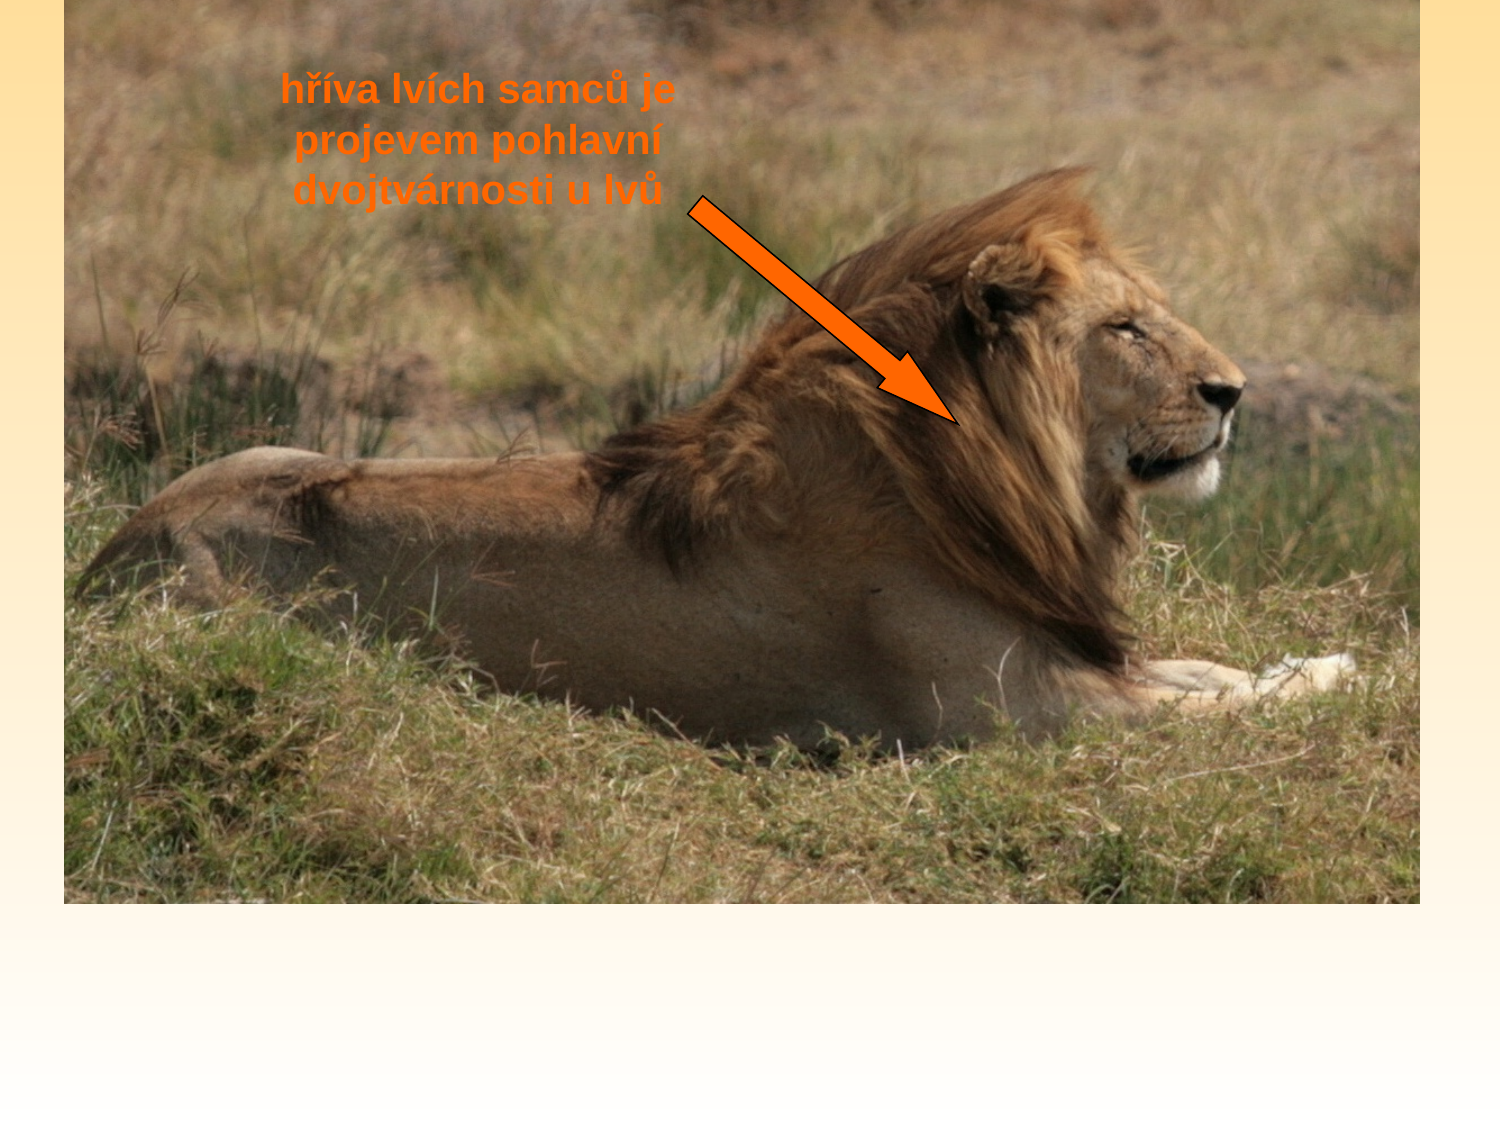

# CO JE TO POHLAVNÍ DVOJTVÁRNOST A JAK SE PROJEVUJE U LVA?
hříva lvích samců je projevem pohlavní dvojtvárnosti u lvů
samec a samice se liší vnějším vzhledem
lví samec má hřívu